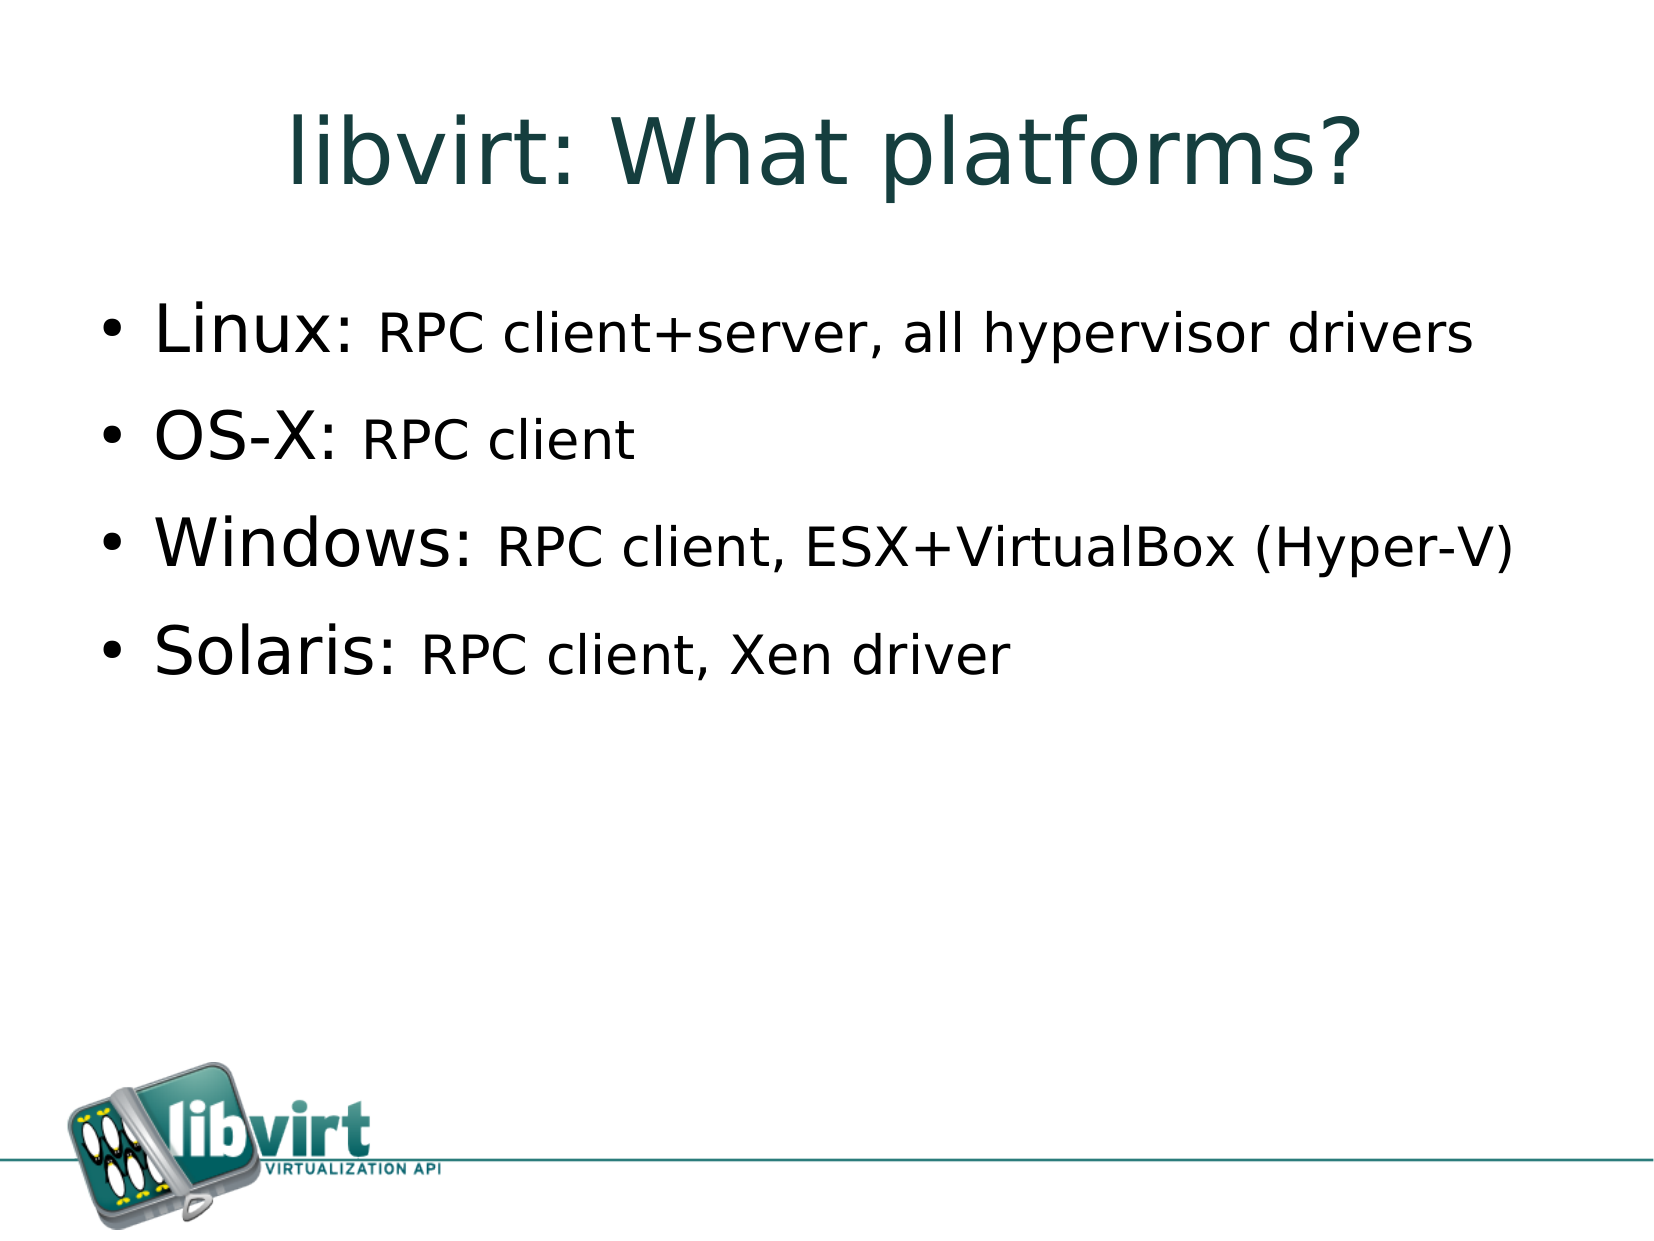

# libvirt: What platforms?
Linux: RPC client+server, all hypervisor drivers
OS-X: RPC client
Windows: RPC client, ESX+VirtualBox (Hyper-V)
Solaris: RPC client, Xen driver